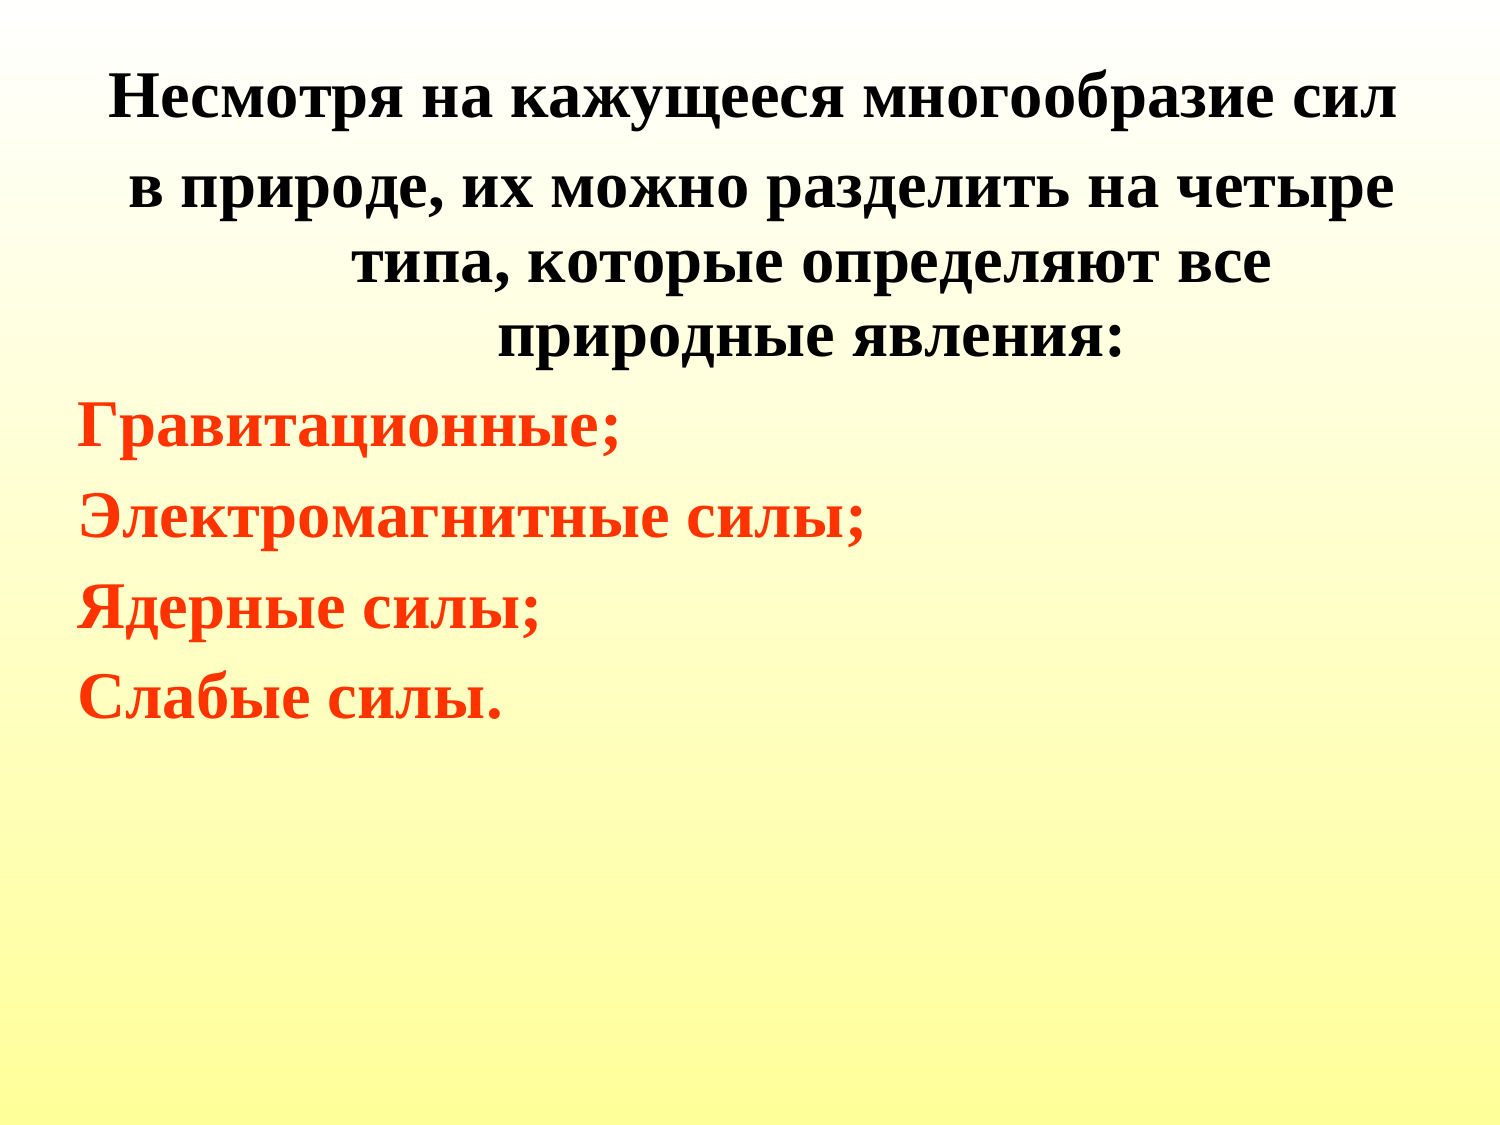

# Несмотря на кажущееся многообразие сил
в природе, их можно разделить на четыре типа, которые определяют все природные явления:
Гравитационные;
Электромагнитные силы;
Ядерные силы;
Слабые силы.